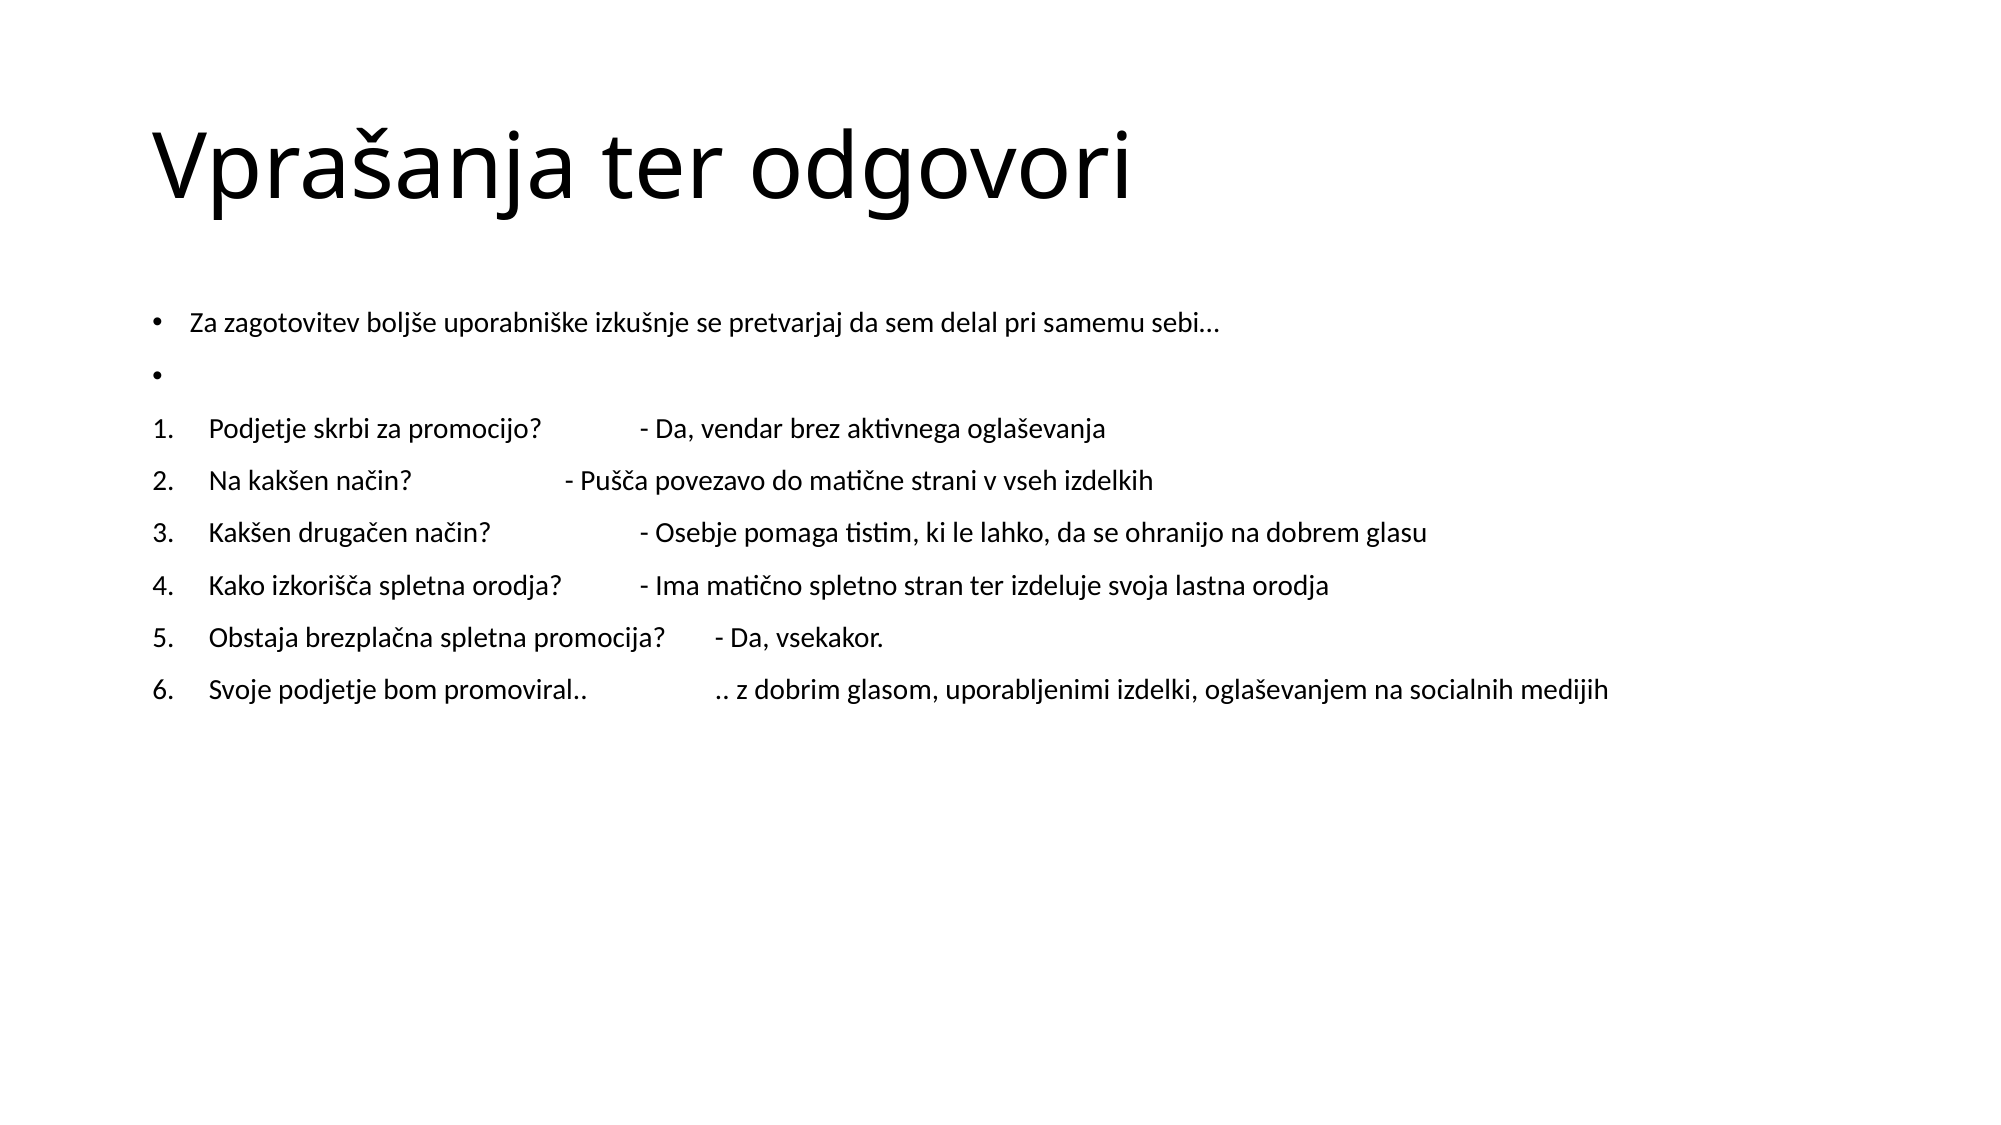

# Vprašanja ter odgovori
Za zagotovitev boljše uporabniške izkušnje se pretvarjaj da sem delal pri samemu sebi…
Podjetje skrbi za promocijo? 		- Da, vendar brez aktivnega oglaševanja
Na kakšen način?			- Pušča povezavo do matične strani v vseh izdelkih
Kakšen drugačen način?		- Osebje pomaga tistim, ki le lahko, da se ohranijo na dobrem glasu
Kako izkorišča spletna orodja?		- Ima matično spletno stran ter izdeluje svoja lastna orodja
Obstaja brezplačna spletna promocija?	- Da, vsekakor.
Svoje podjetje bom promoviral..		.. z dobrim glasom, uporabljenimi izdelki, oglaševanjem na socialnih medijih